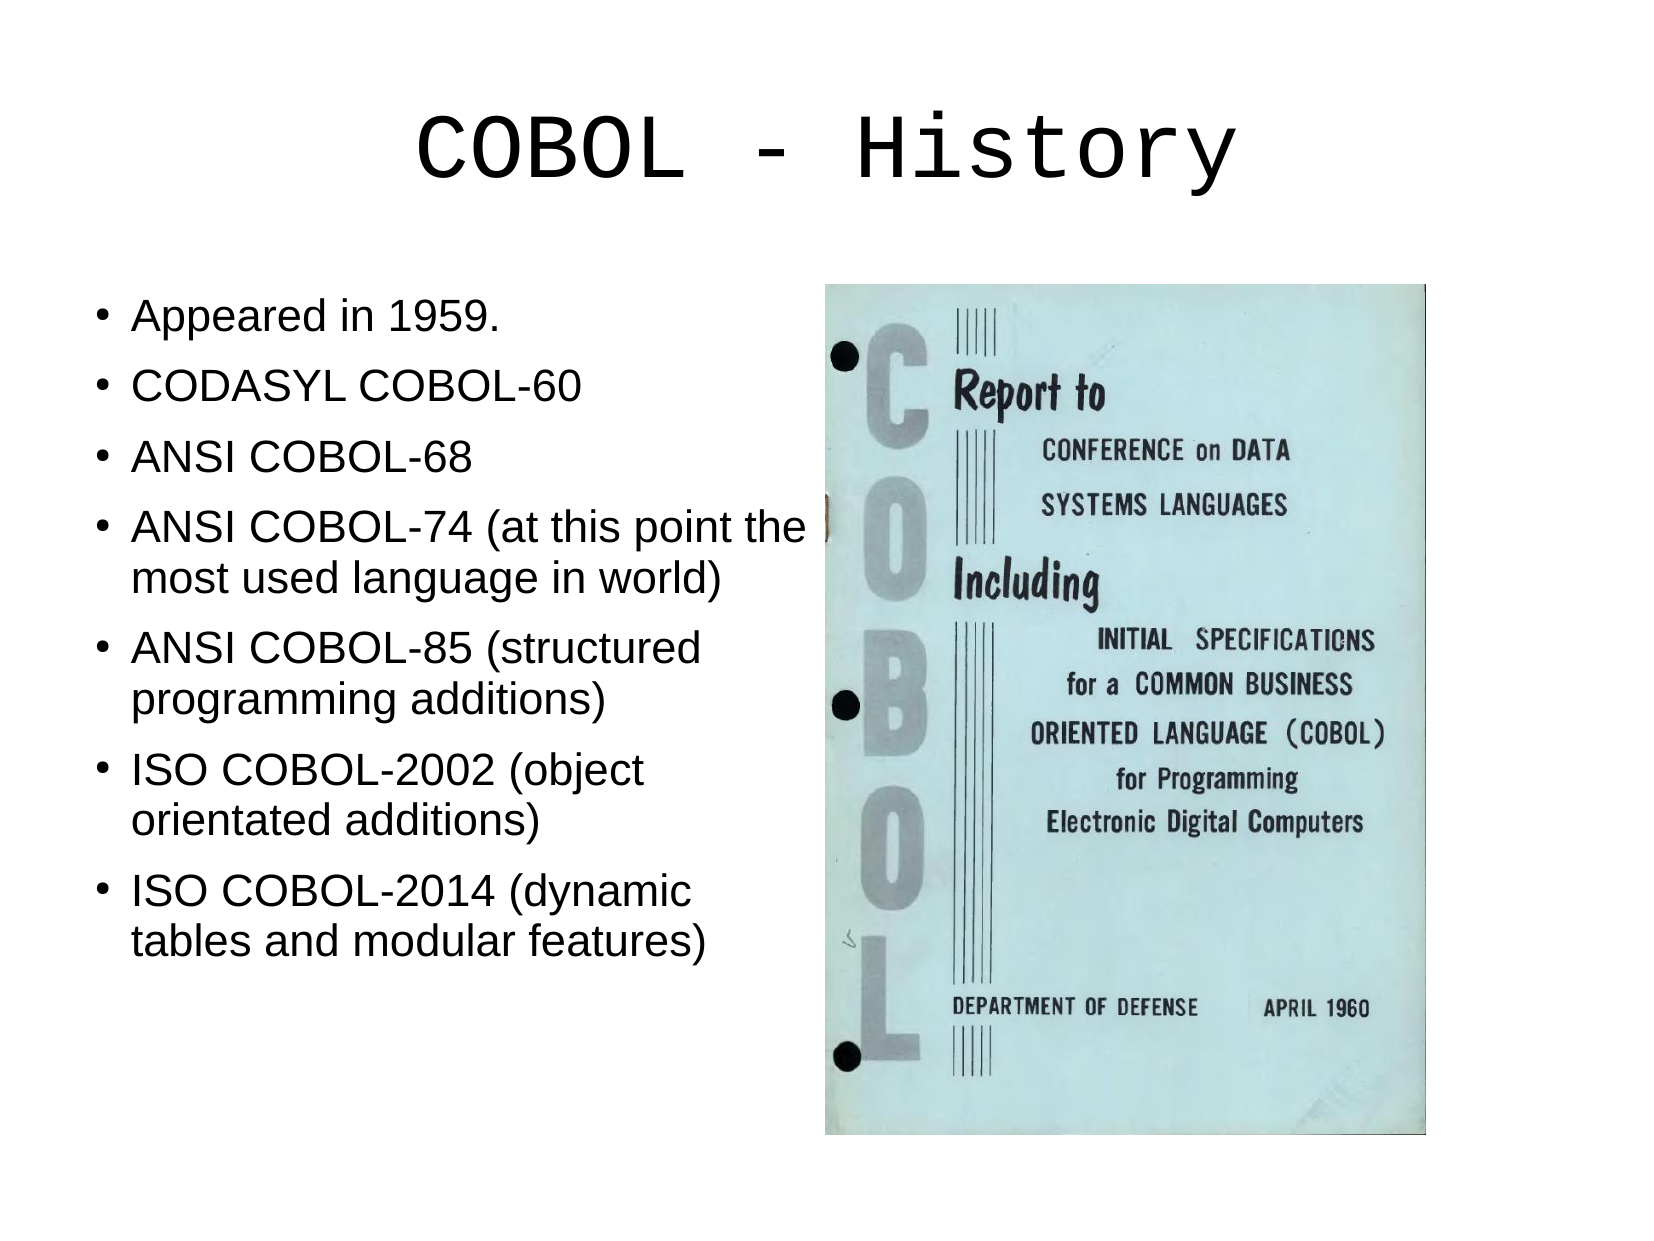

# COBOL - History
Appeared in 1959.
CODASYL COBOL-60
ANSI COBOL-68
ANSI COBOL-74 (at this point the most used language in world)
ANSI COBOL-85 (structured programming additions)
ISO COBOL-2002 (object orientated additions)
ISO COBOL-2014 (dynamic tables and modular features)